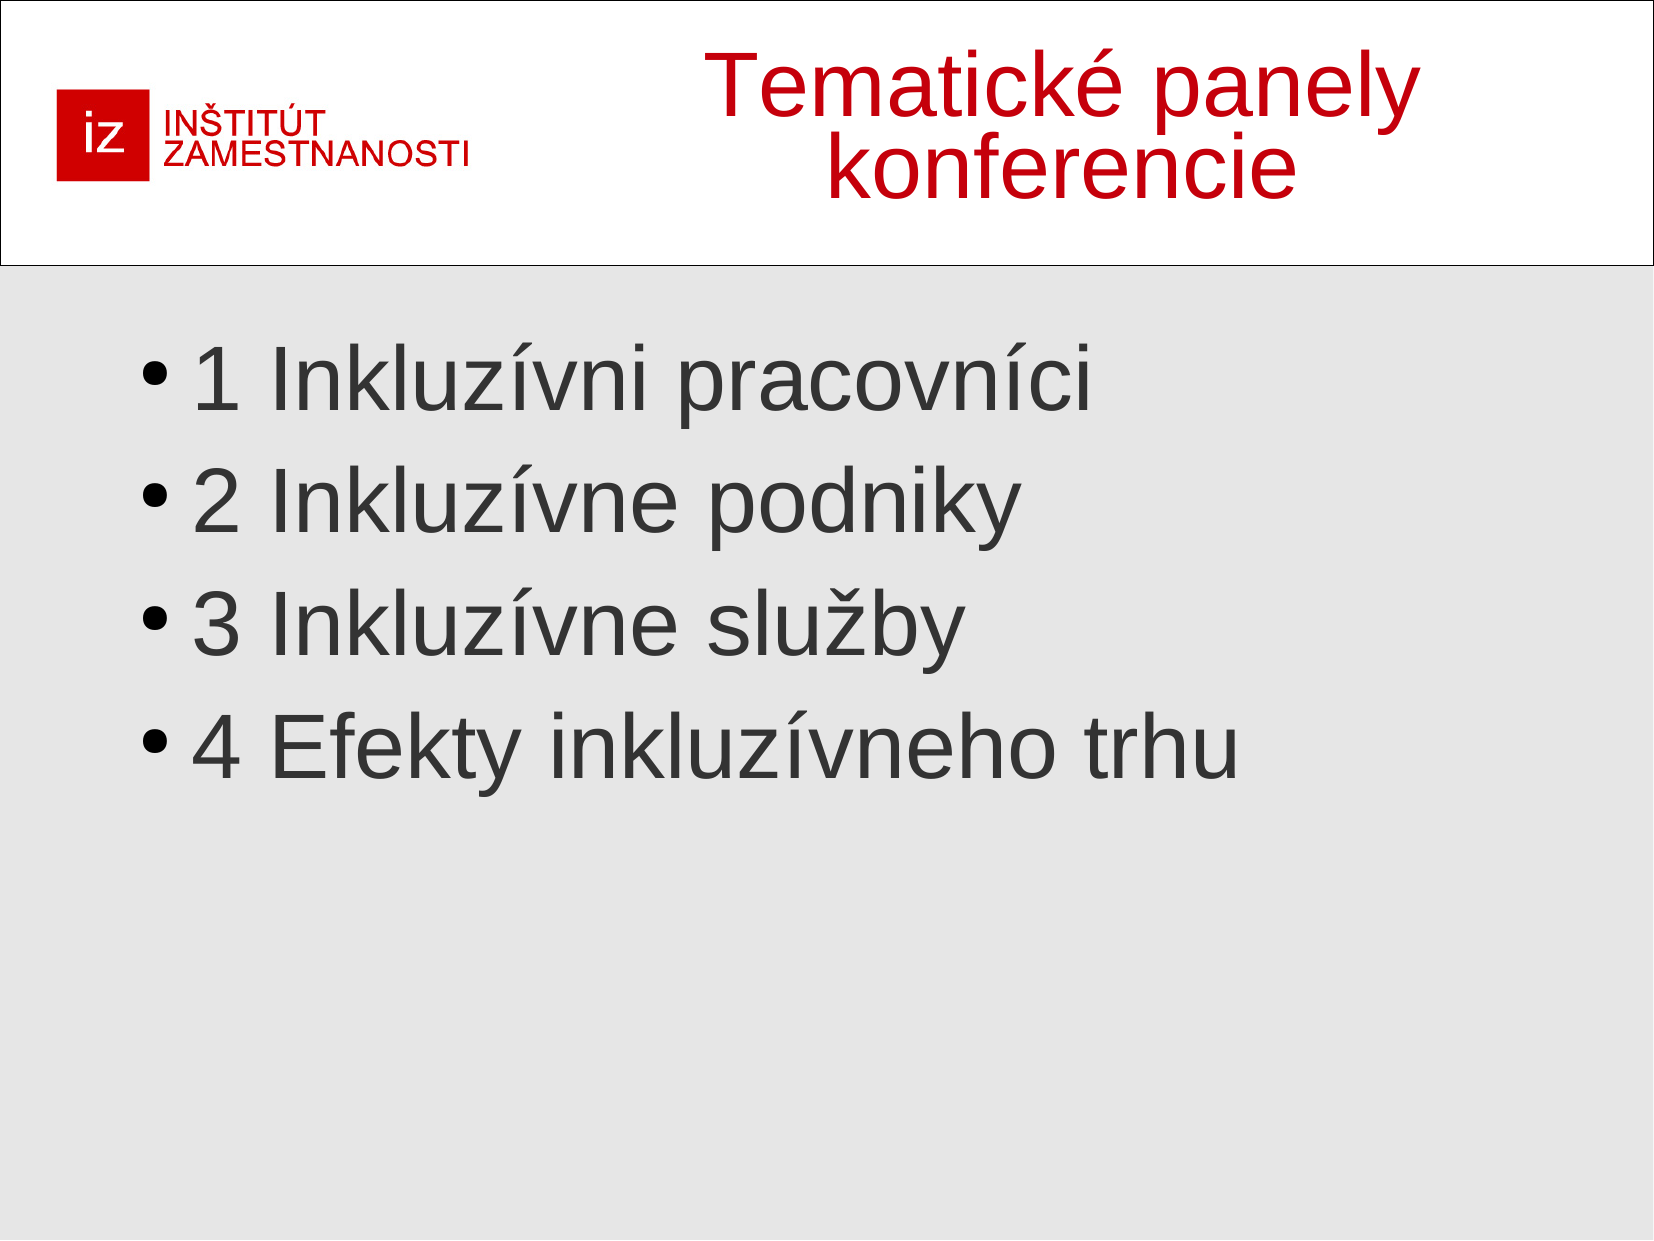

# Tematické panely konferencie
1 Inkluzívni pracovníci
2 Inkluzívne podniky
3 Inkluzívne služby
4 Efekty inkluzívneho trhu